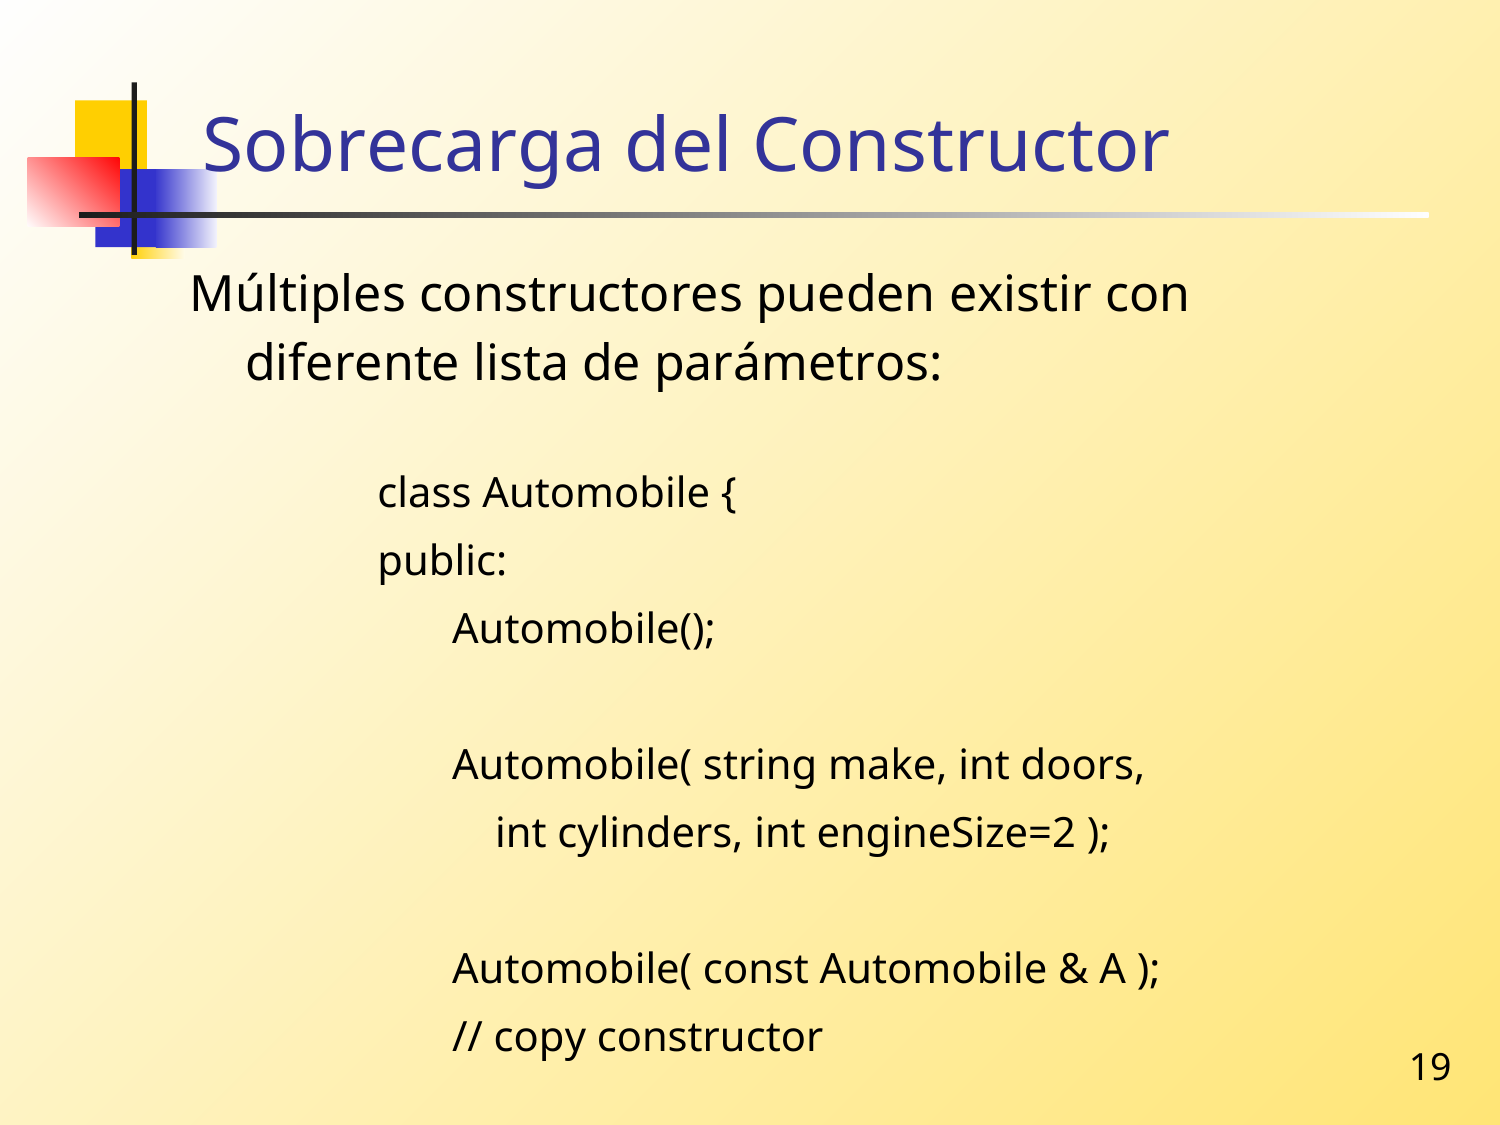

# Sobrecarga del Constructor
Múltiples constructores pueden existir con diferente lista de parámetros:
class Automobile {
public:
Automobile();
Automobile( string make, int doors,
 int cylinders, int engineSize=2 );
Automobile( const Automobile & A );
// copy constructor
19